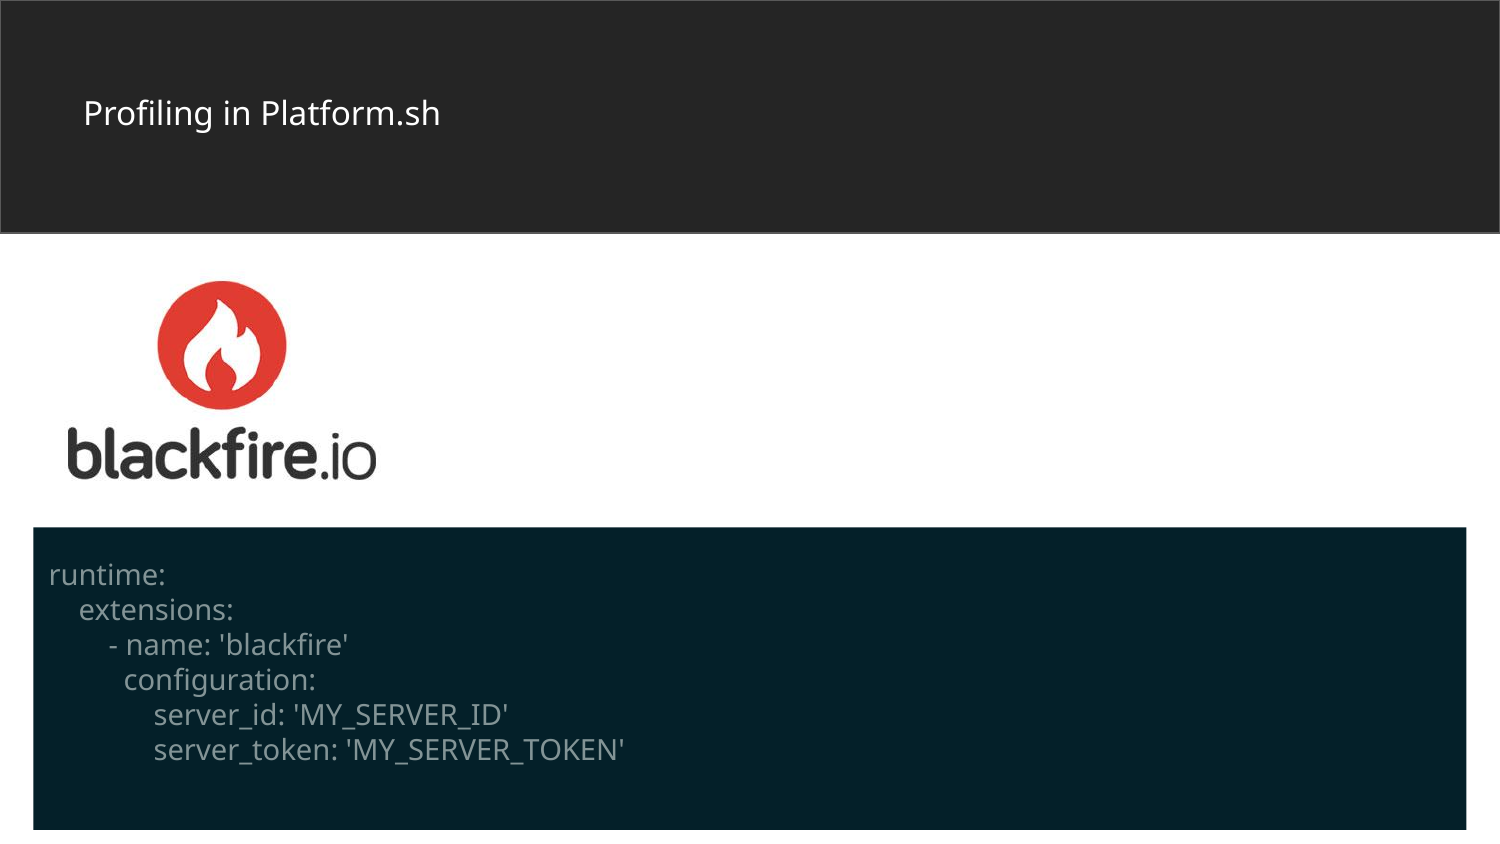

# Profiling in Platform.sh
runtime:
 extensions:
 - name: 'blackfire'
 configuration:
 server_id: 'MY_SERVER_ID'
 server_token: 'MY_SERVER_TOKEN'